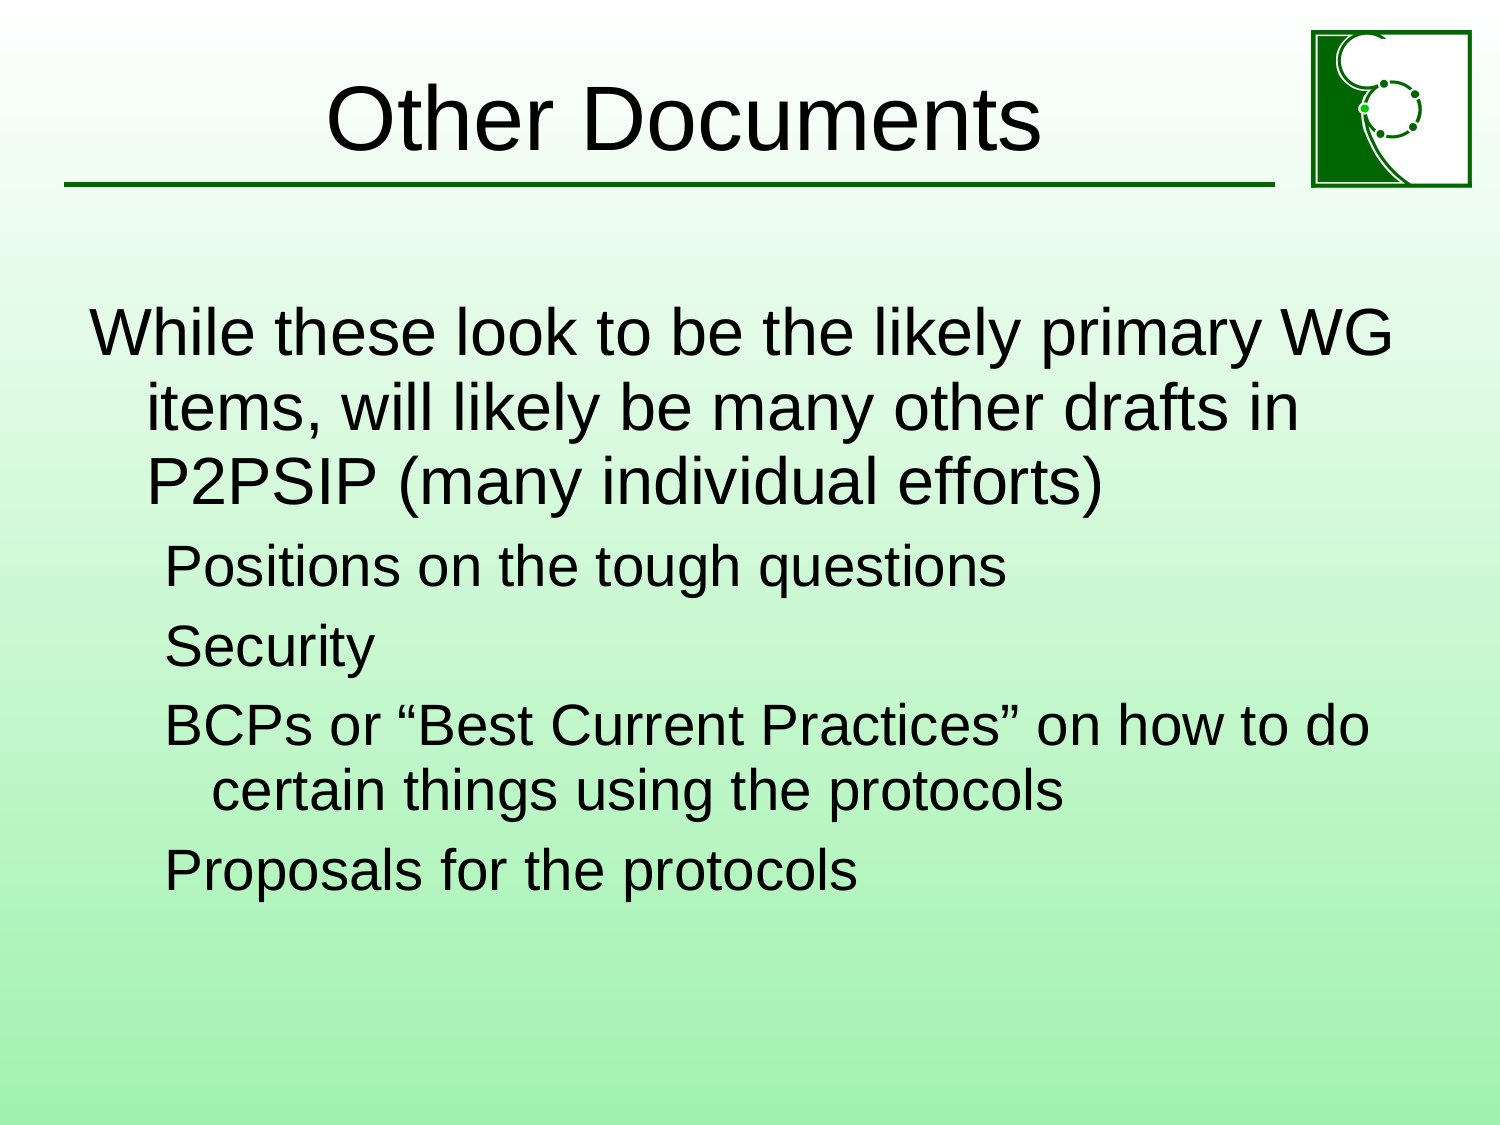

# Other Documents
While these look to be the likely primary WG items, will likely be many other drafts in P2PSIP (many individual efforts)
Positions on the tough questions
Security
BCPs or “Best Current Practices” on how to do certain things using the protocols
Proposals for the protocols